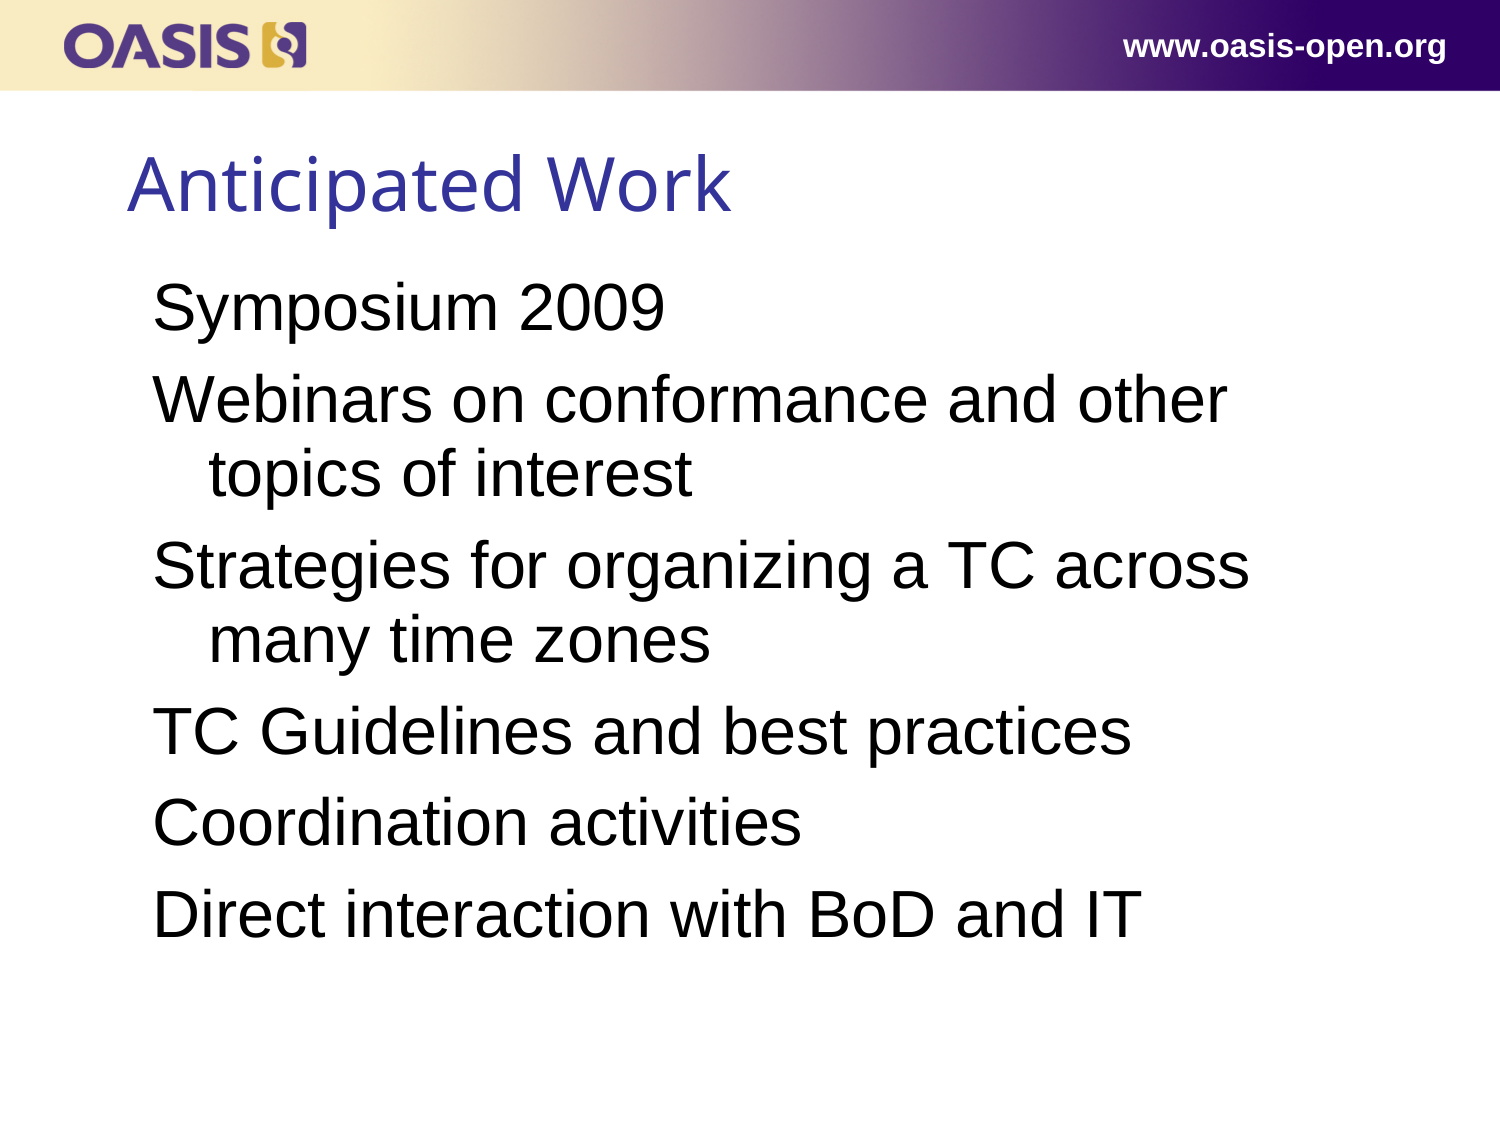

www.oasis-open.org
# Anticipated Work
Symposium 2009
Webinars on conformance and other topics of interest
Strategies for organizing a TC across many time zones
TC Guidelines and best practices
Coordination activities
Direct interaction with BoD and IT